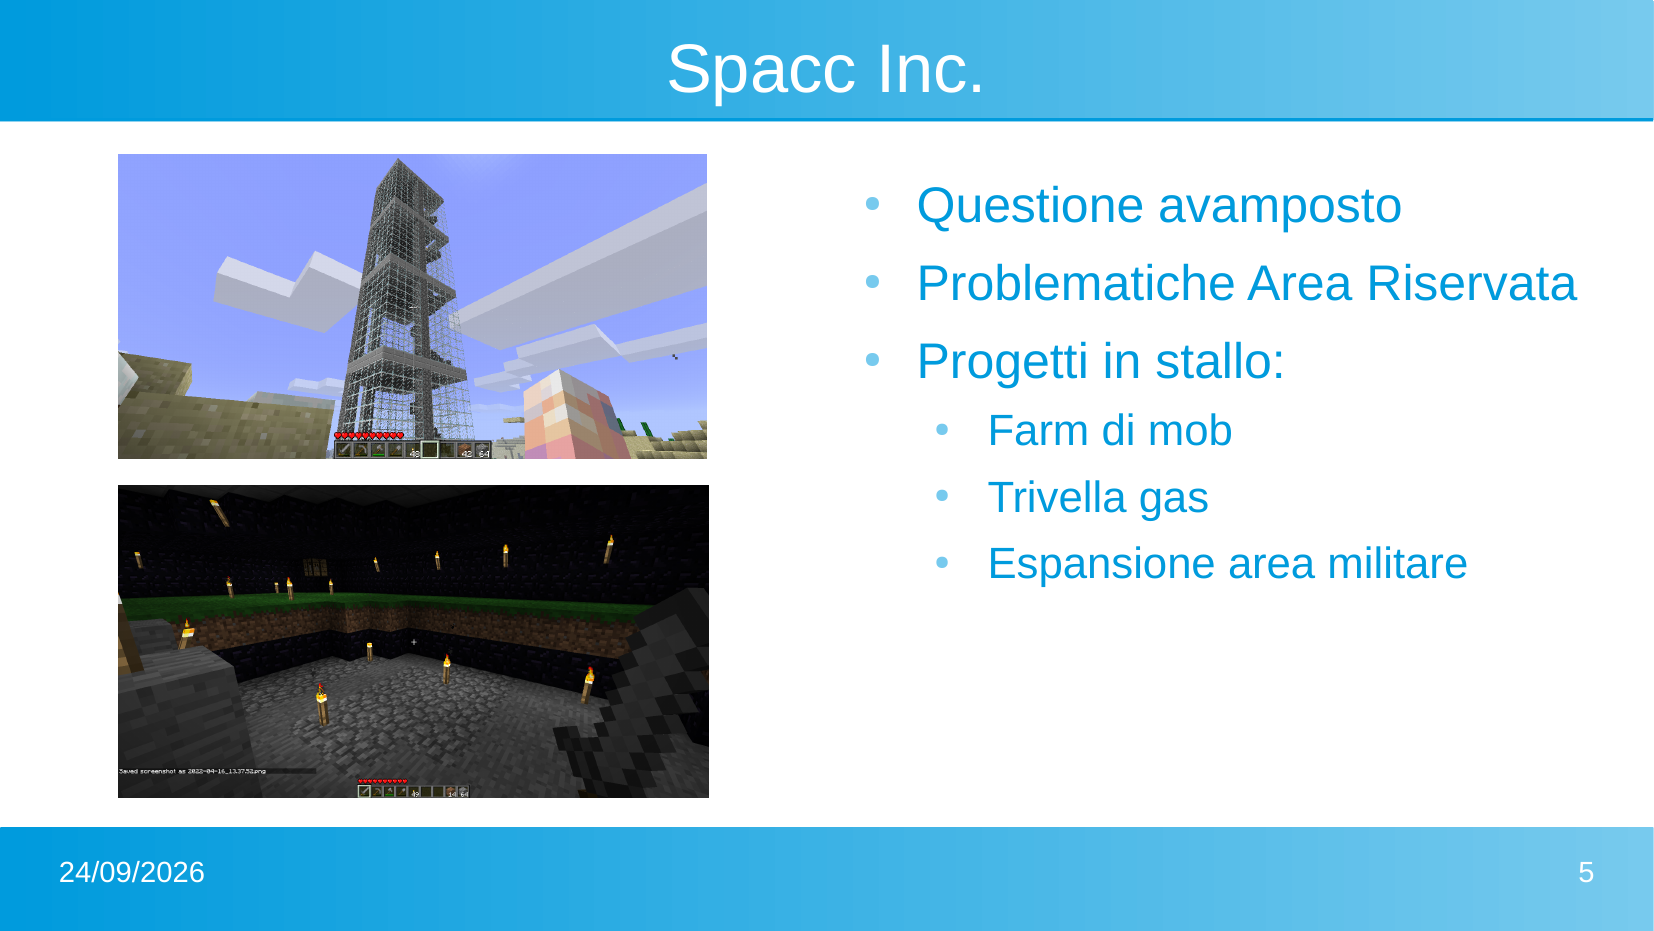

# Spacc Inc.
Questione avamposto
Problematiche Area Riservata
Progetti in stallo:
Farm di mob
Trivella gas
Espansione area militare
5